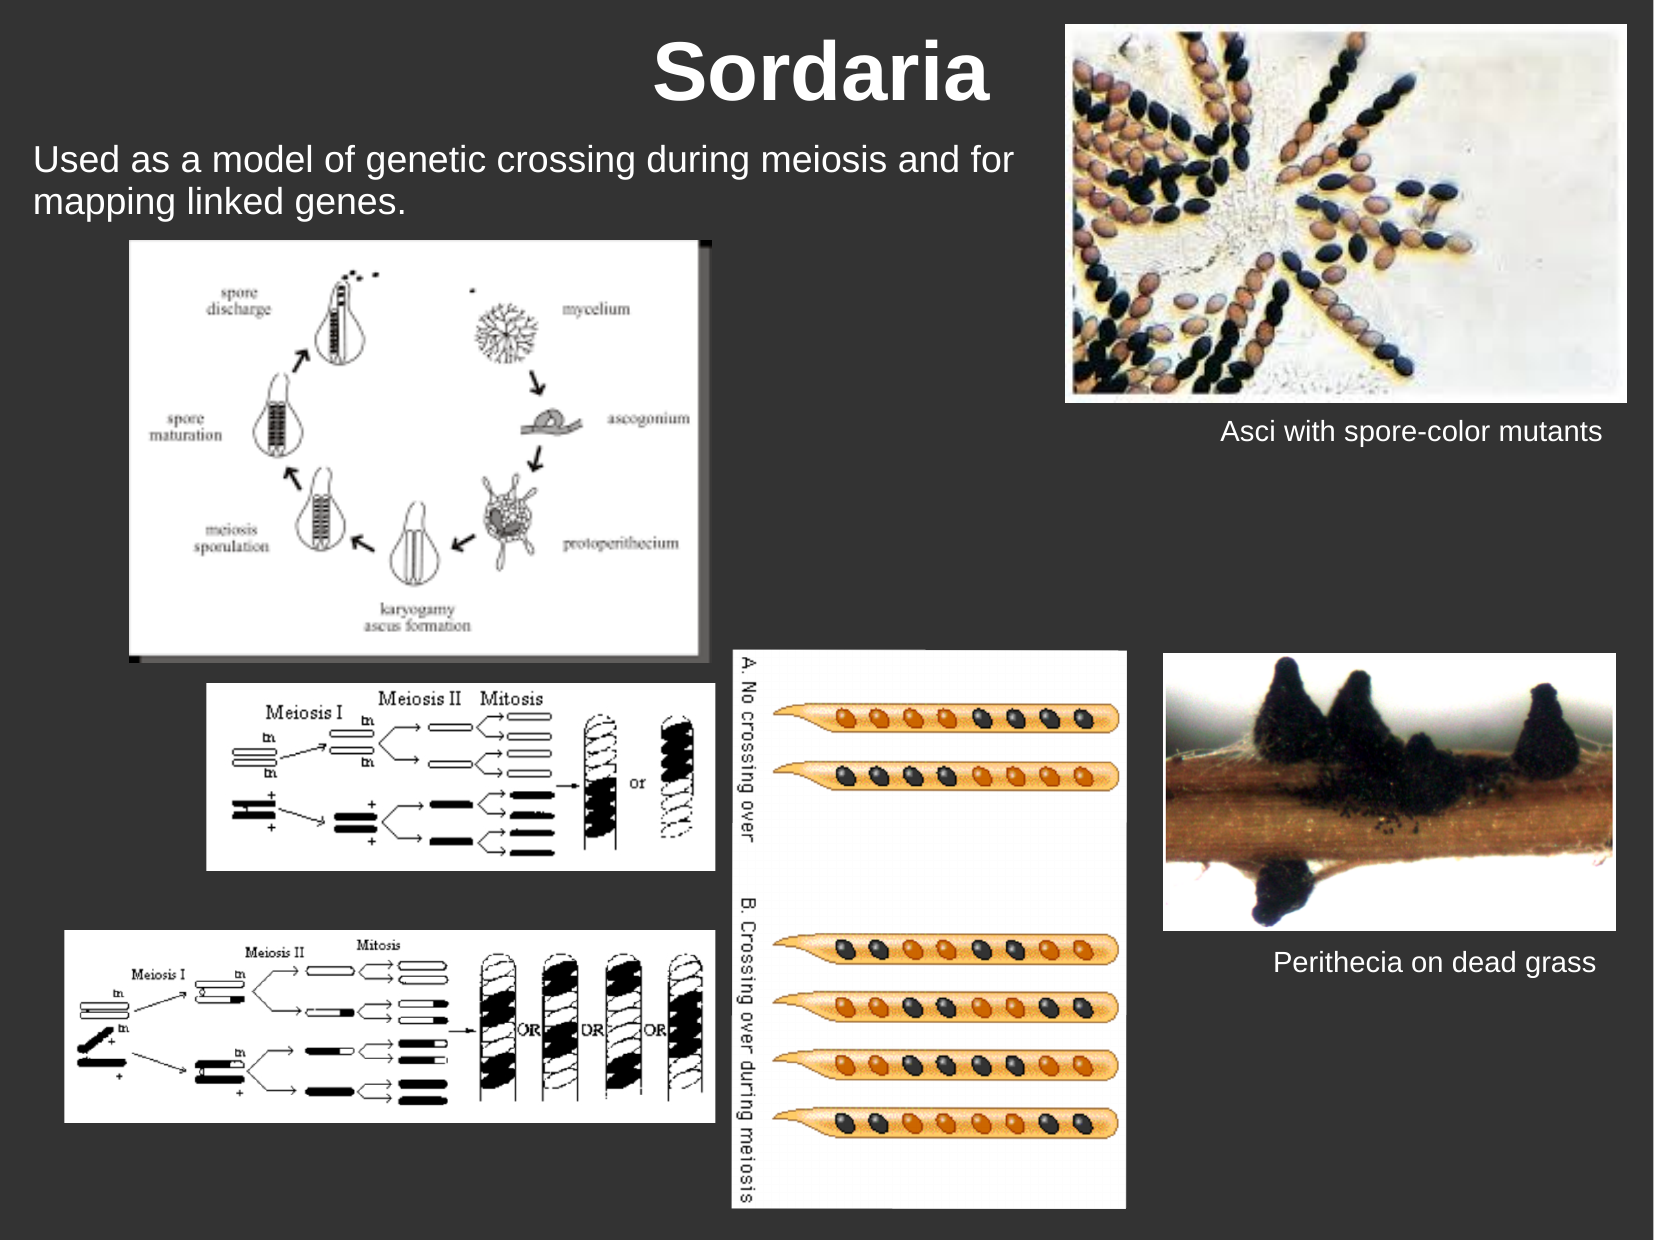

Sordaria
Used as a model of genetic crossing during meiosis and for mapping linked genes.
Asci with spore-color mutants
Perithecia on dead grass